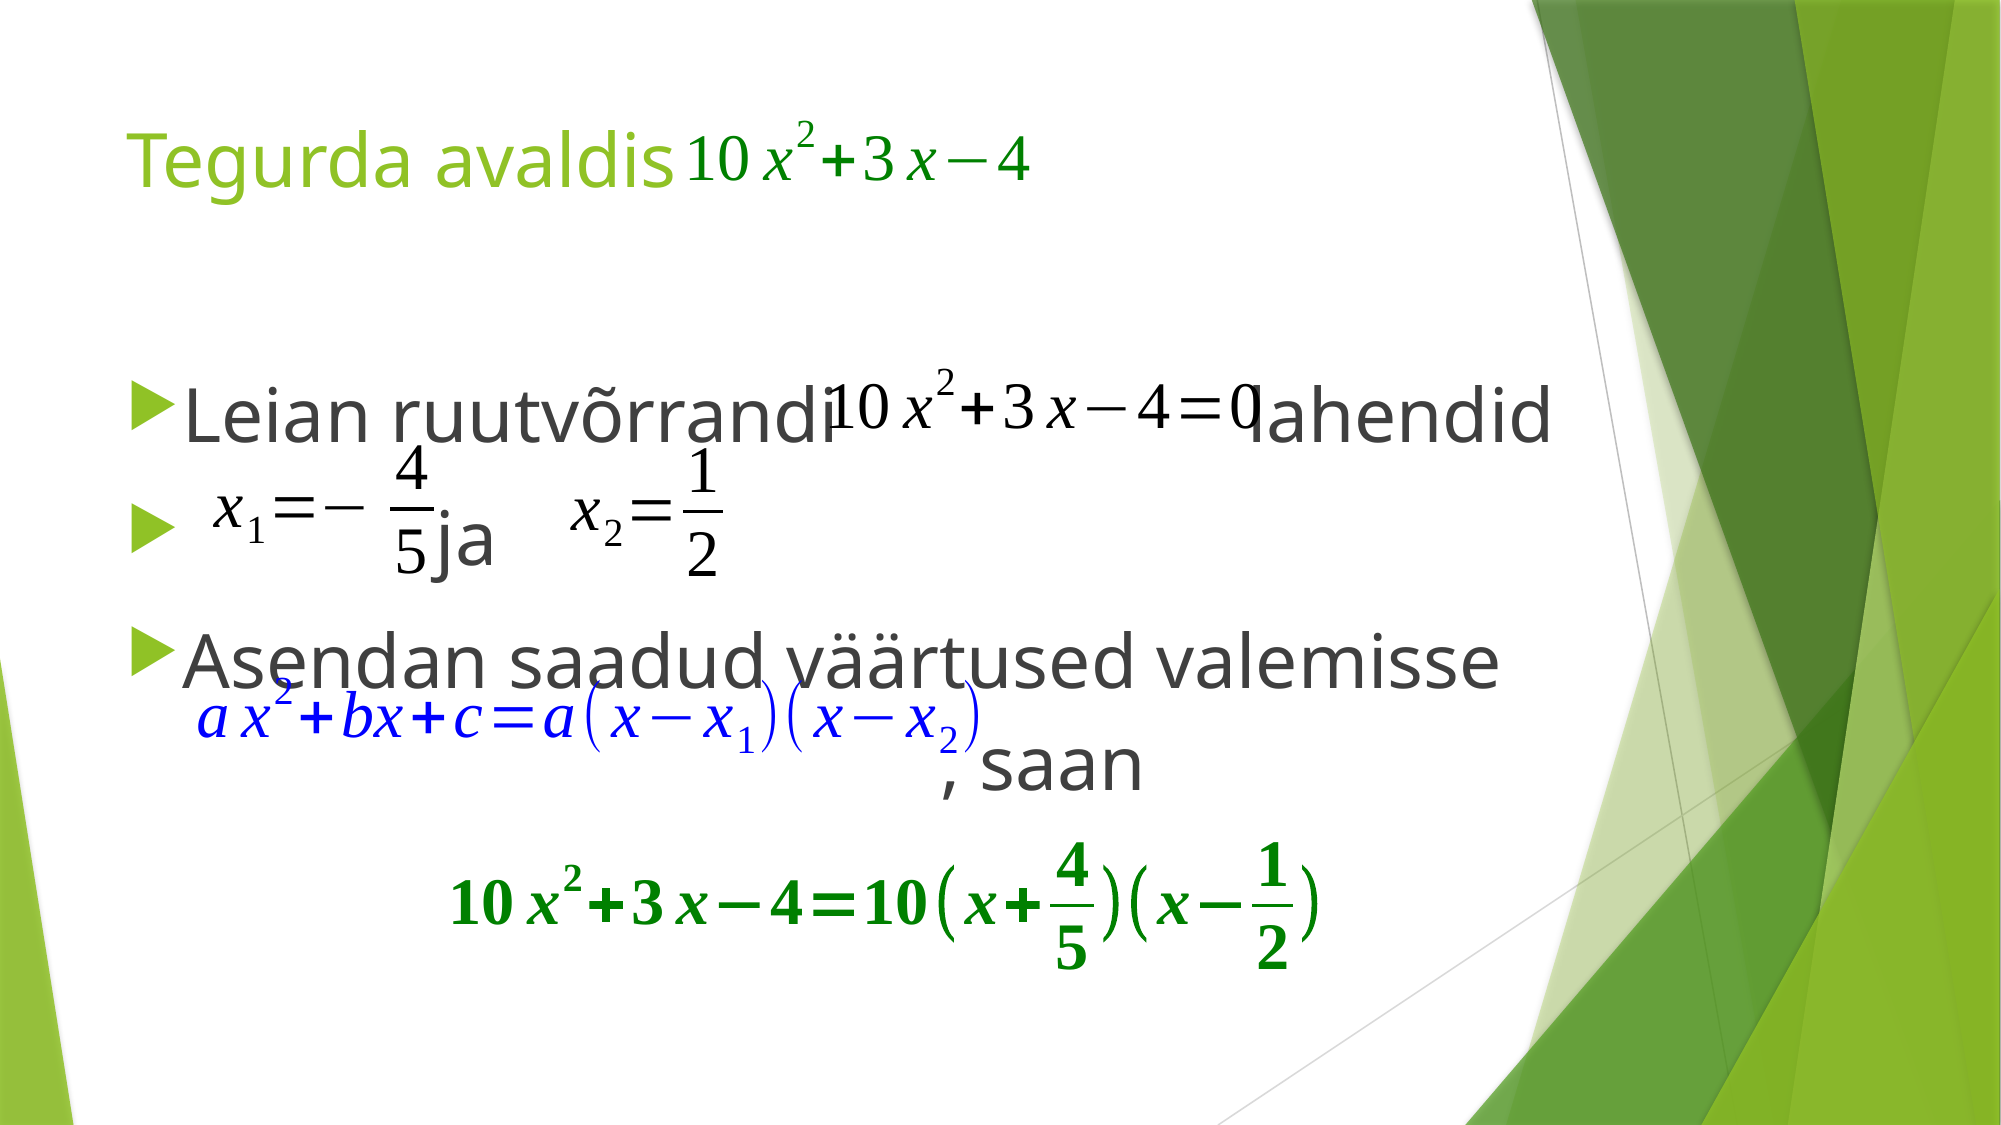

# Tegurda avaldis
Leian ruutvõrrandi lahendid
 ja
Asendan saadud väärtused valemisse , saan